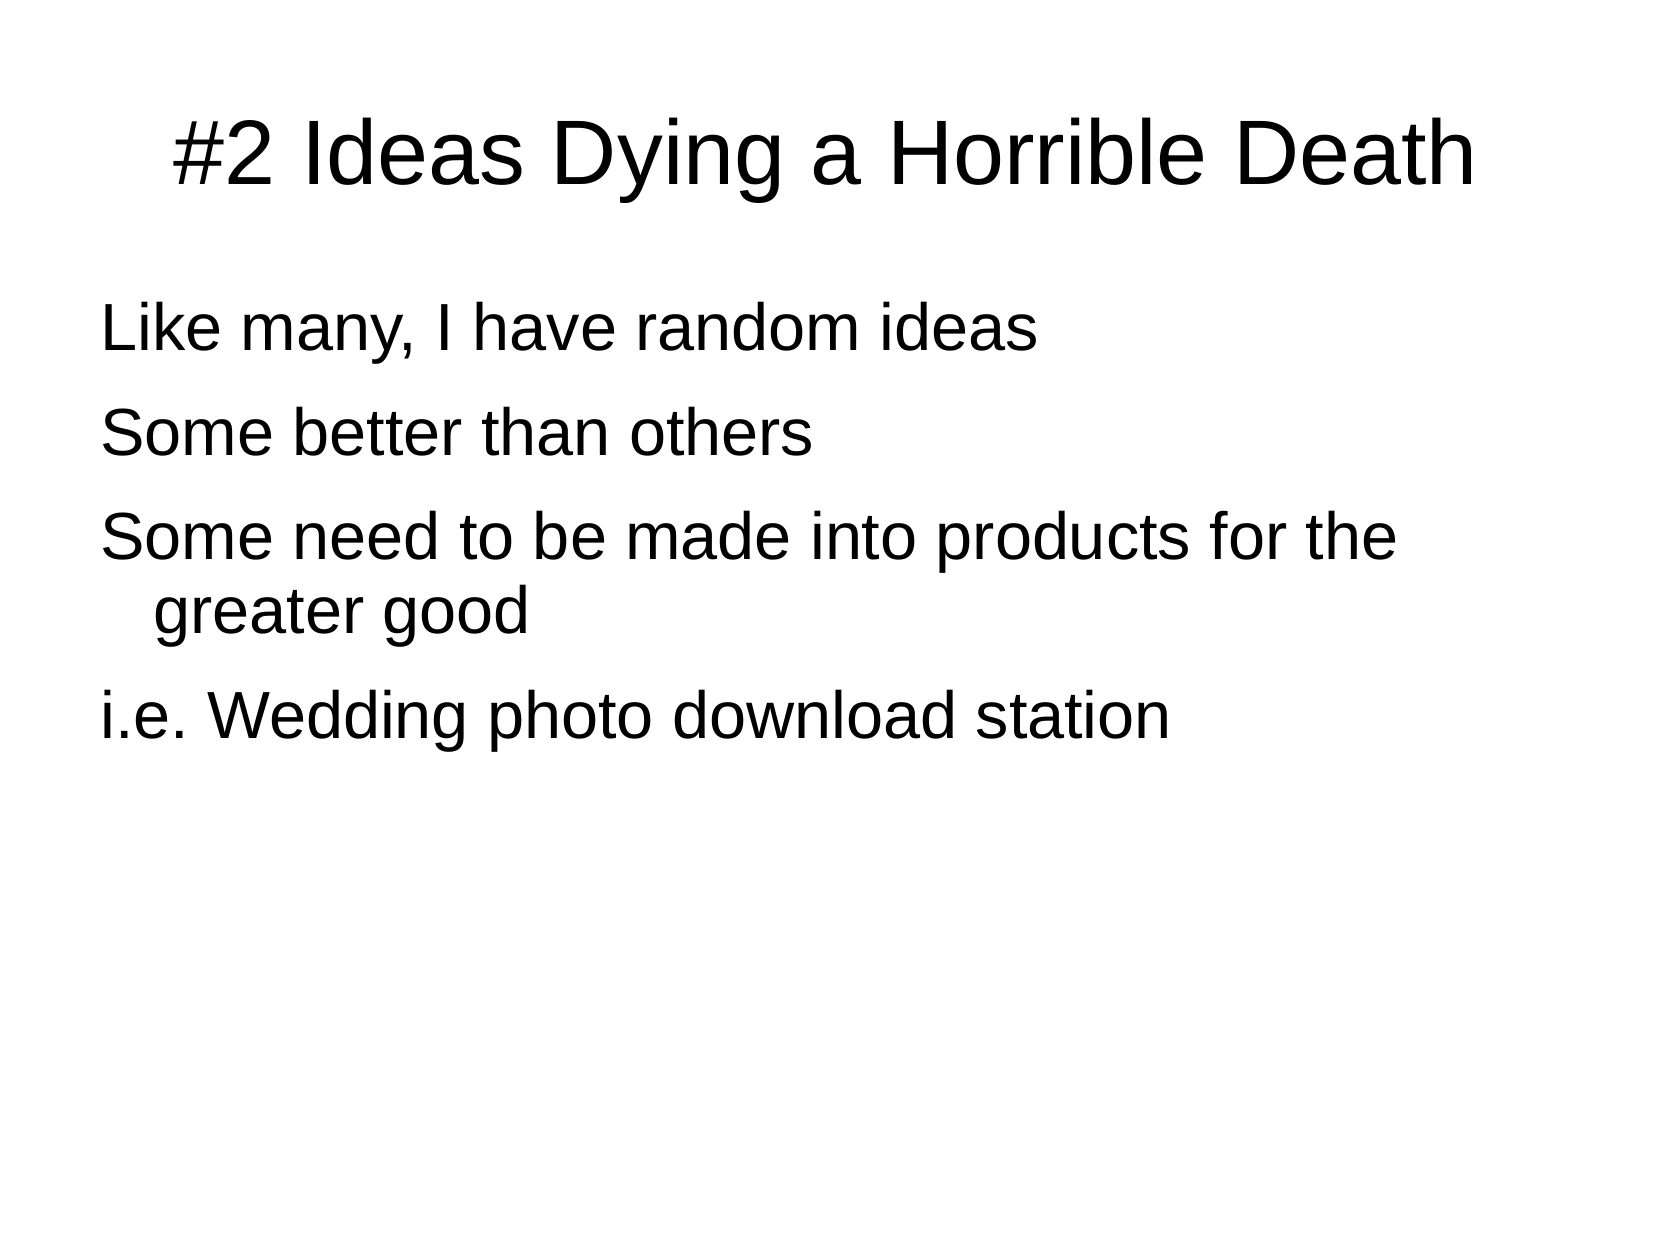

# #2 Ideas Dying a Horrible Death
Like many, I have random ideas
Some better than others
Some need to be made into products for the greater good
i.e. Wedding photo download station